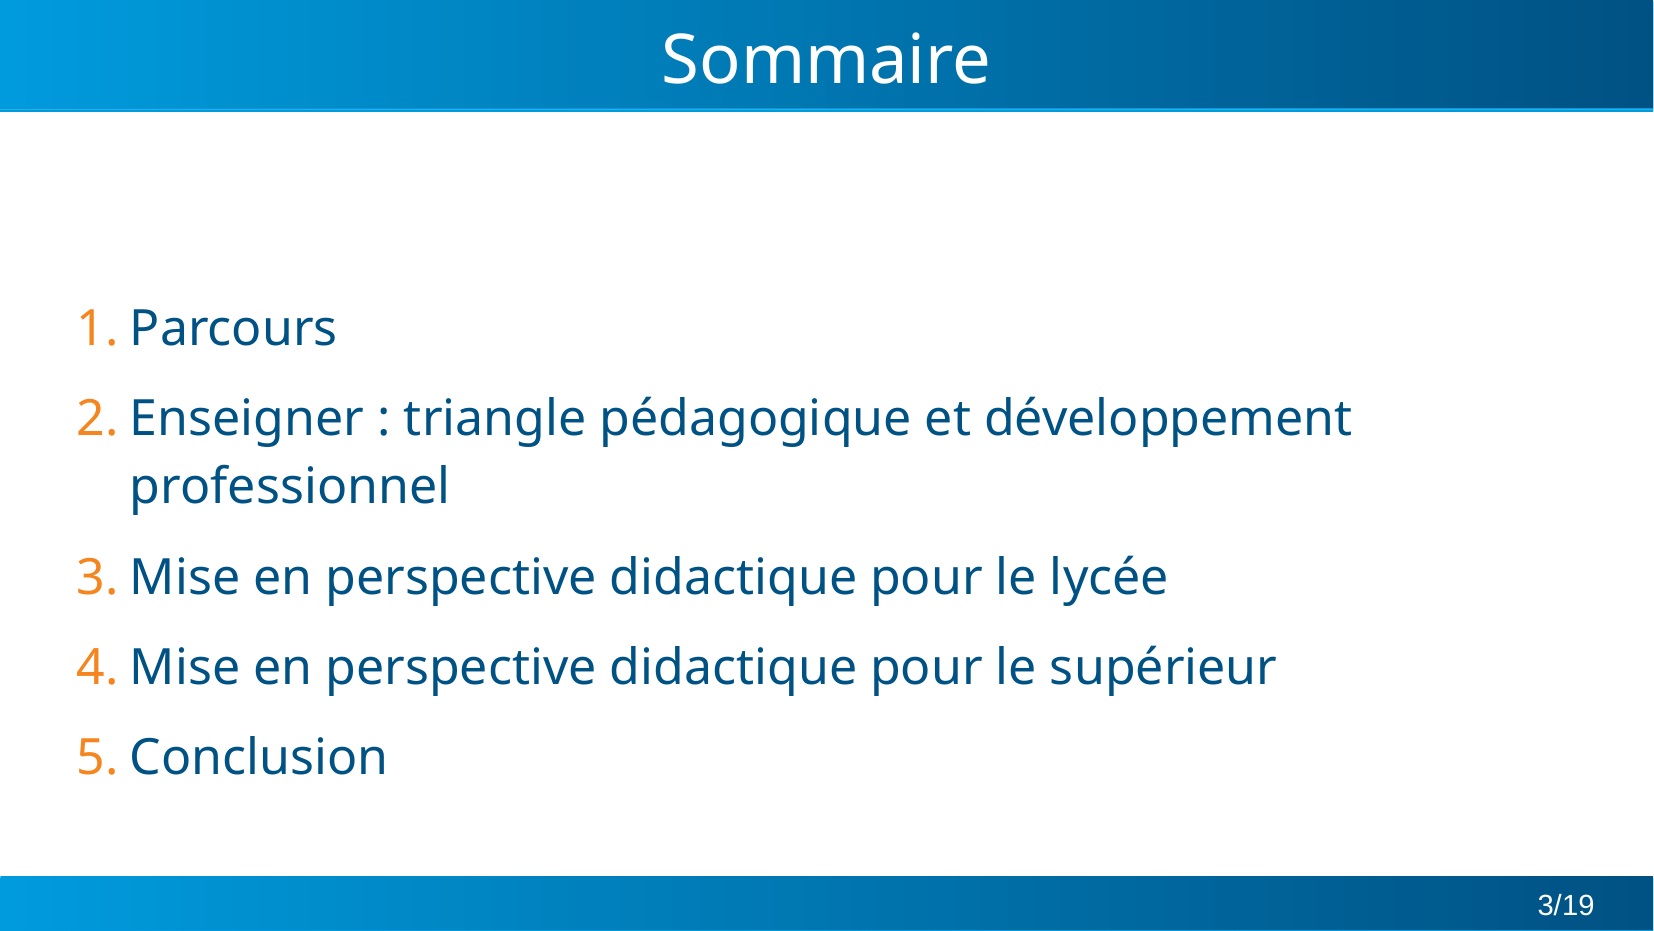

# Sommaire
Parcours
Enseigner : triangle pédagogique et développement professionnel
Mise en perspective didactique pour le lycée
Mise en perspective didactique pour le supérieur
Conclusion
3